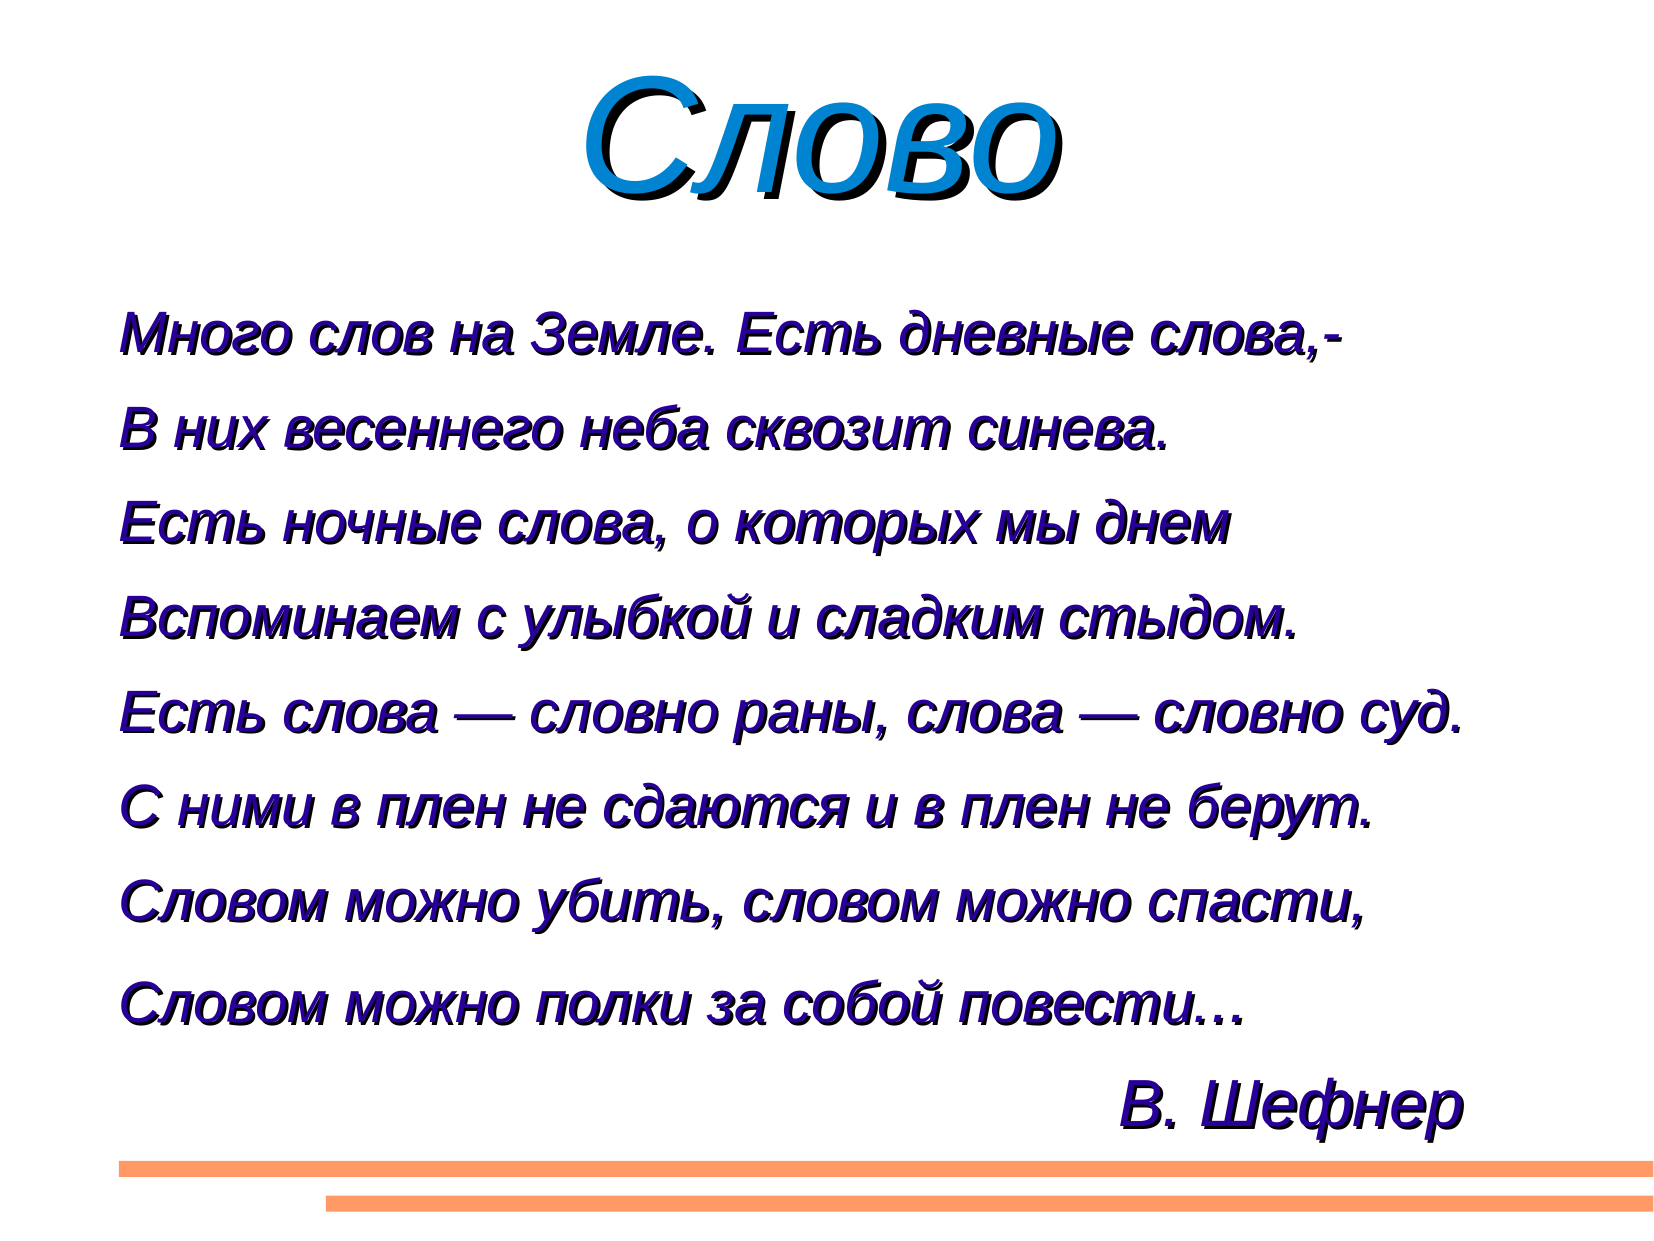

# Слово
Много слов на Земле. Есть дневные слова,-
В них весеннего неба сквозит синева.
Есть ночные слова, о которых мы днем
Вспоминаем с улыбкой и сладким стыдом.
Есть слова — словно раны, слова — словно суд.
С ними в плен не сдаются и в плен не берут.
Словом можно убить, словом можно спасти,
Словом можно полки за собой повести...
 В. Шефнер